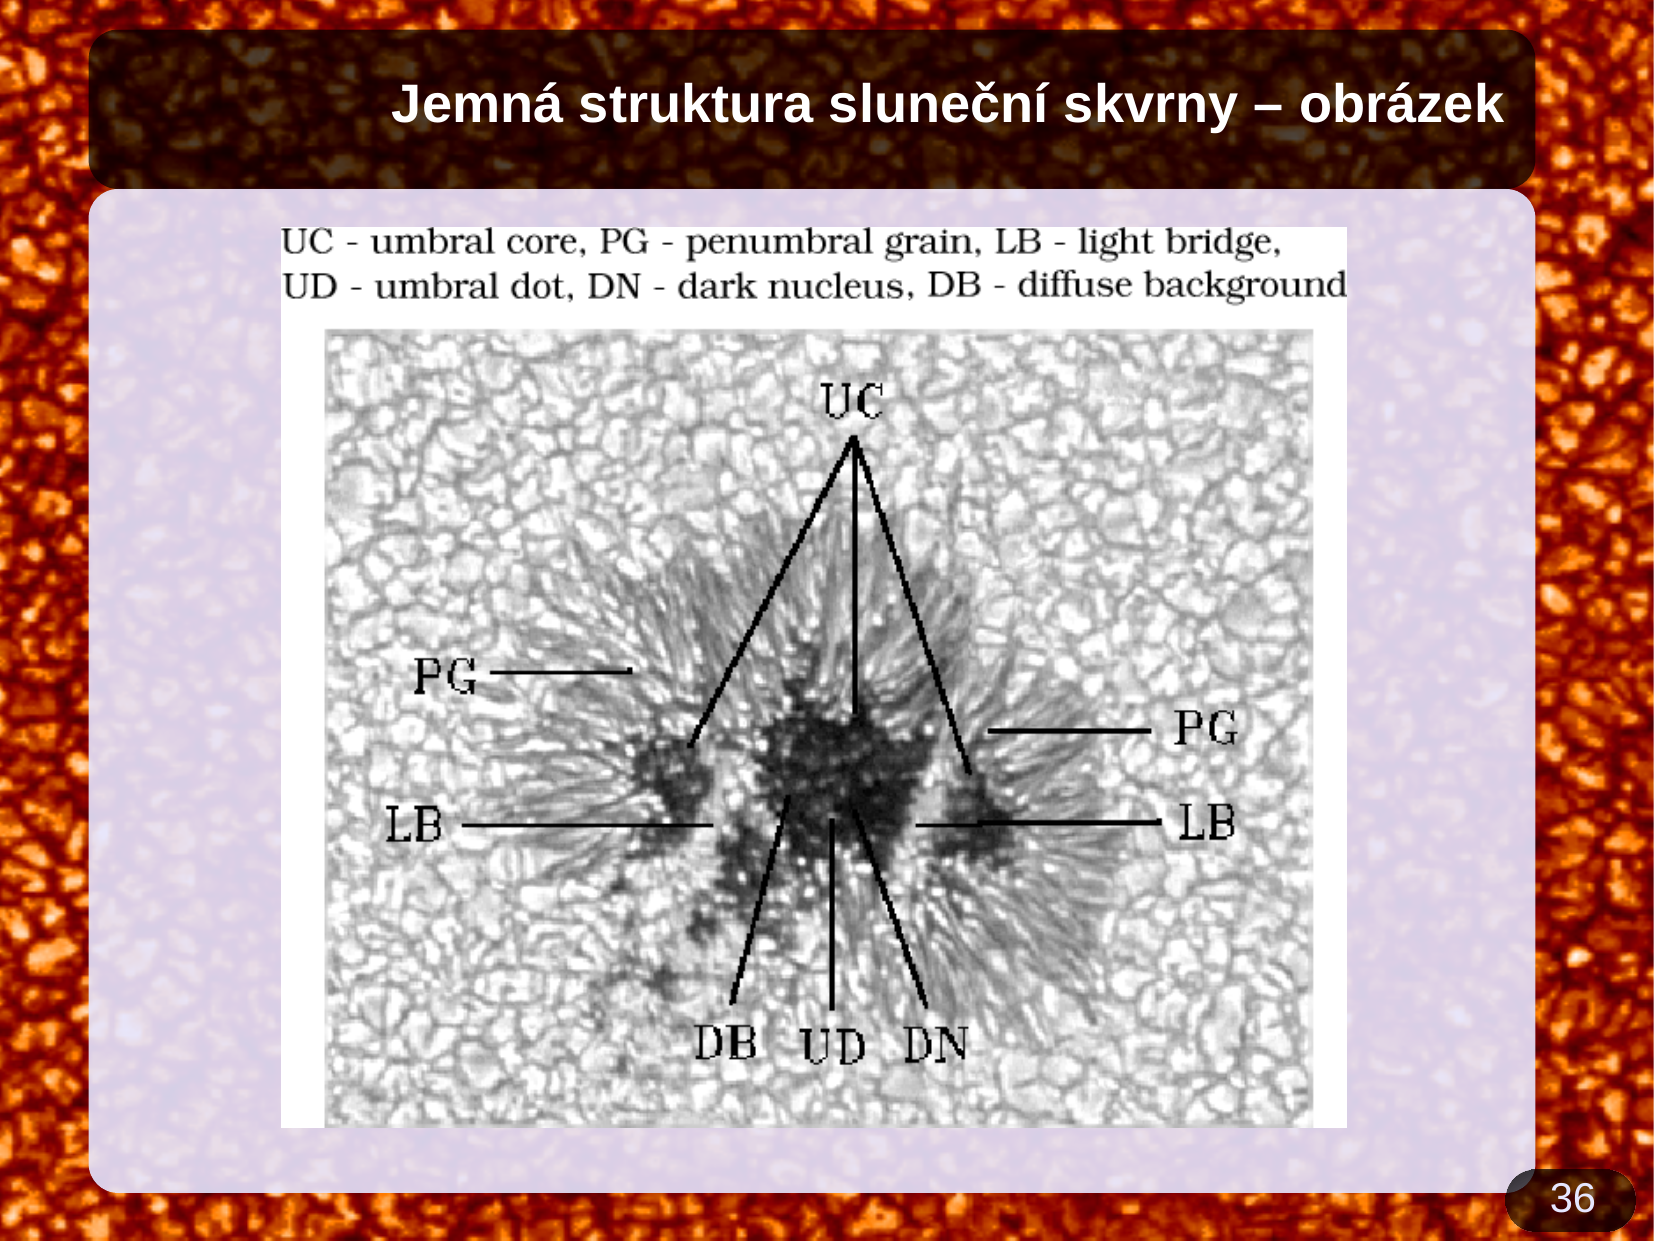

# Jemná struktura sluneční skvrny – obrázek